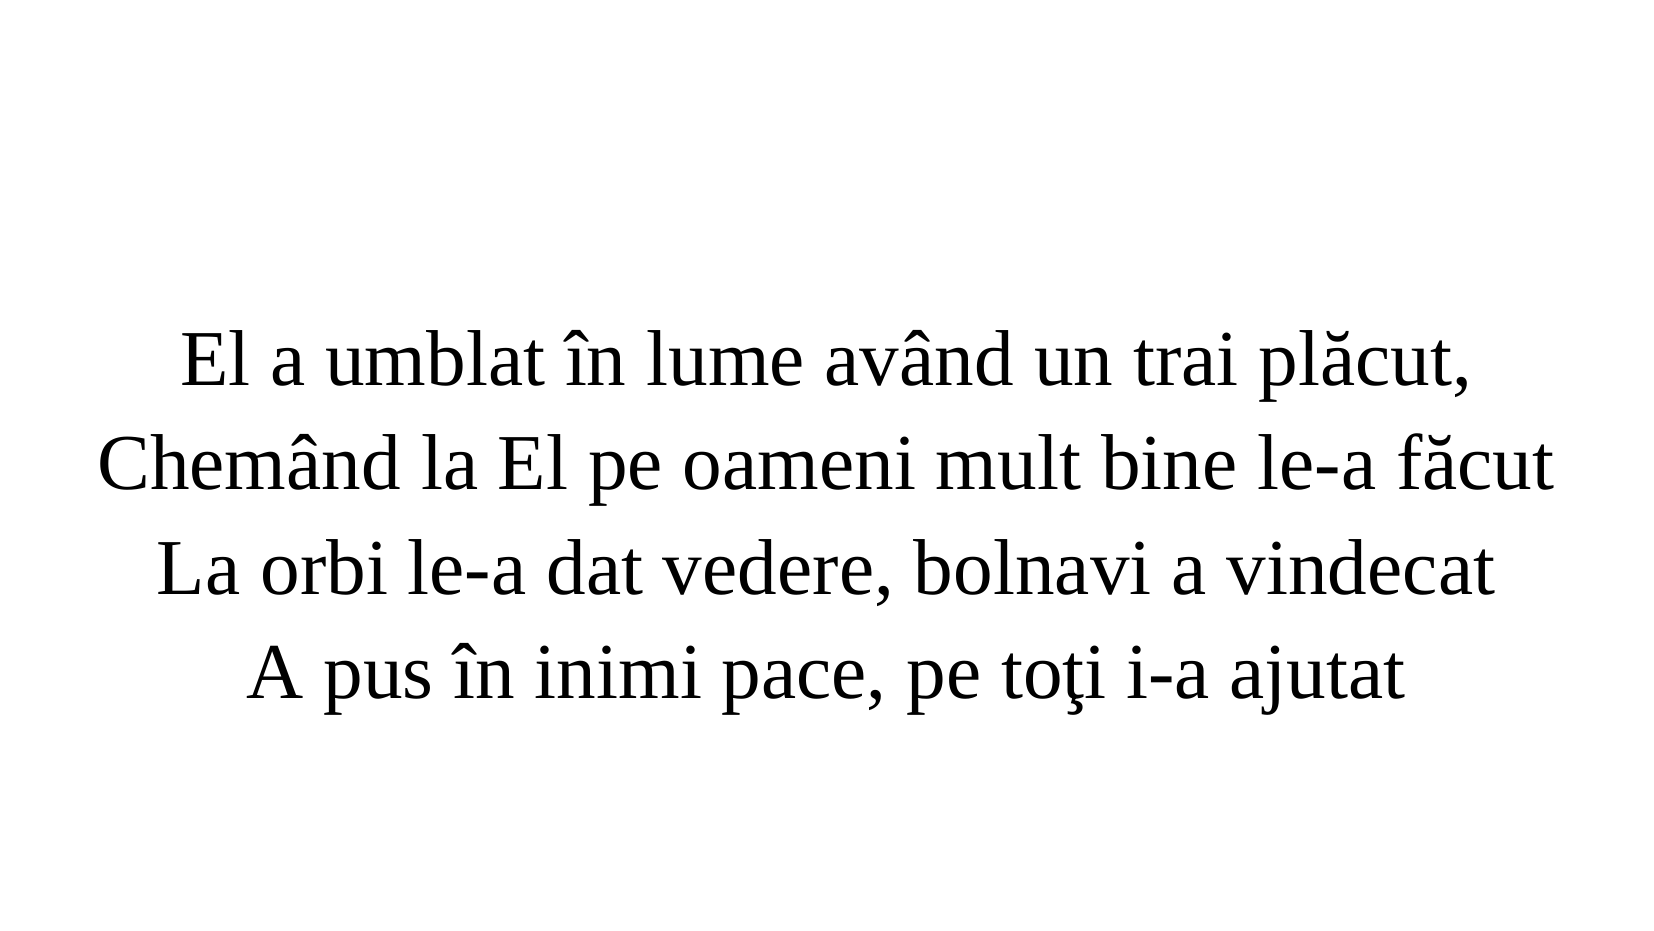

# El a umblat în lume având un trai plăcut,
Chemând la El pe oameni mult bine le-a făcut
La orbi le-a dat vedere, bolnavi a vindecat
A pus în inimi pace, pe toţi i-a ajutat